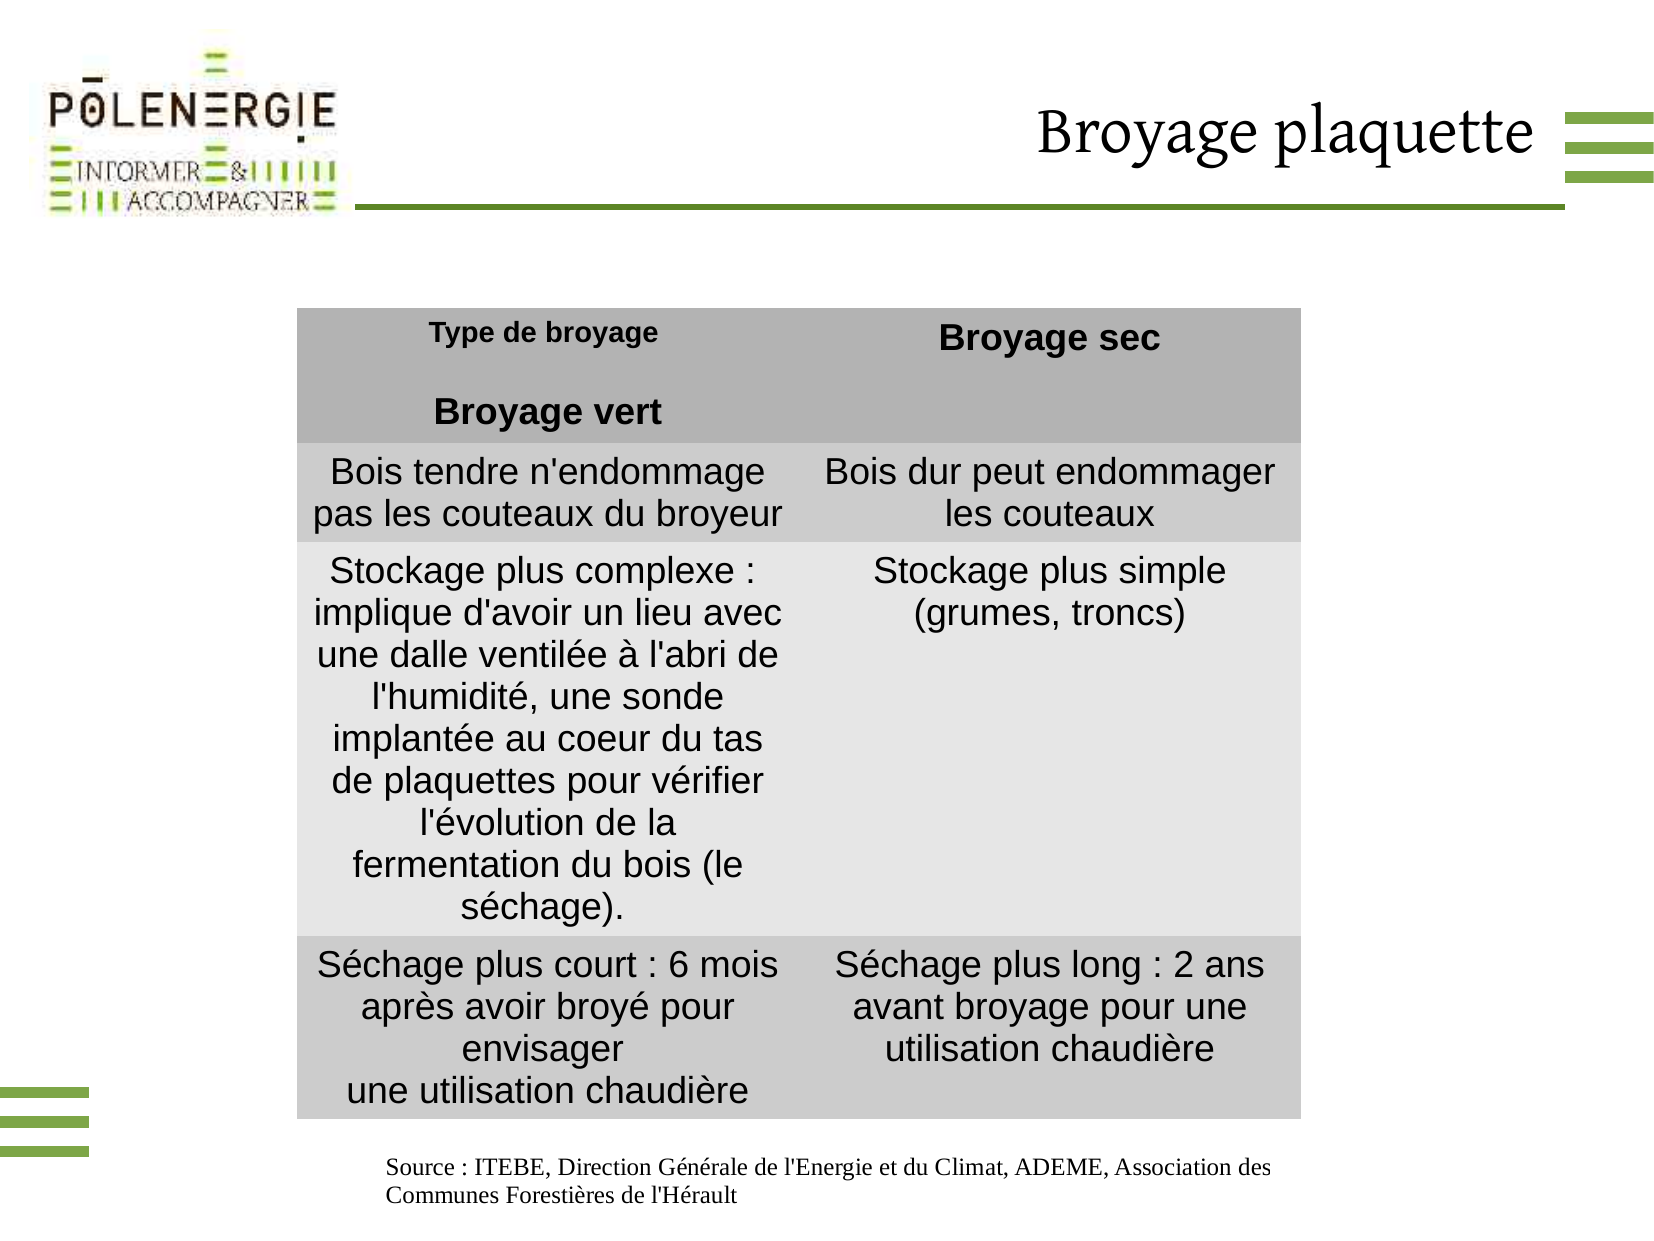

# Broyage plaquette
| Type de broyage Broyage vert | Broyage sec |
| --- | --- |
| Bois tendre n'endommage pas les couteaux du broyeur | Bois dur peut endommager les couteaux |
| Stockage plus complexe : implique d'avoir un lieu avec une dalle ventilée à l'abri de l'humidité, une sonde implantée au coeur du tas de plaquettes pour vérifier l'évolution de la fermentation du bois (le séchage). | Stockage plus simple (grumes, troncs) |
| Séchage plus court : 6 mois après avoir broyé pour envisager une utilisation chaudière | Séchage plus long : 2 ans avant broyage pour une utilisation chaudière |